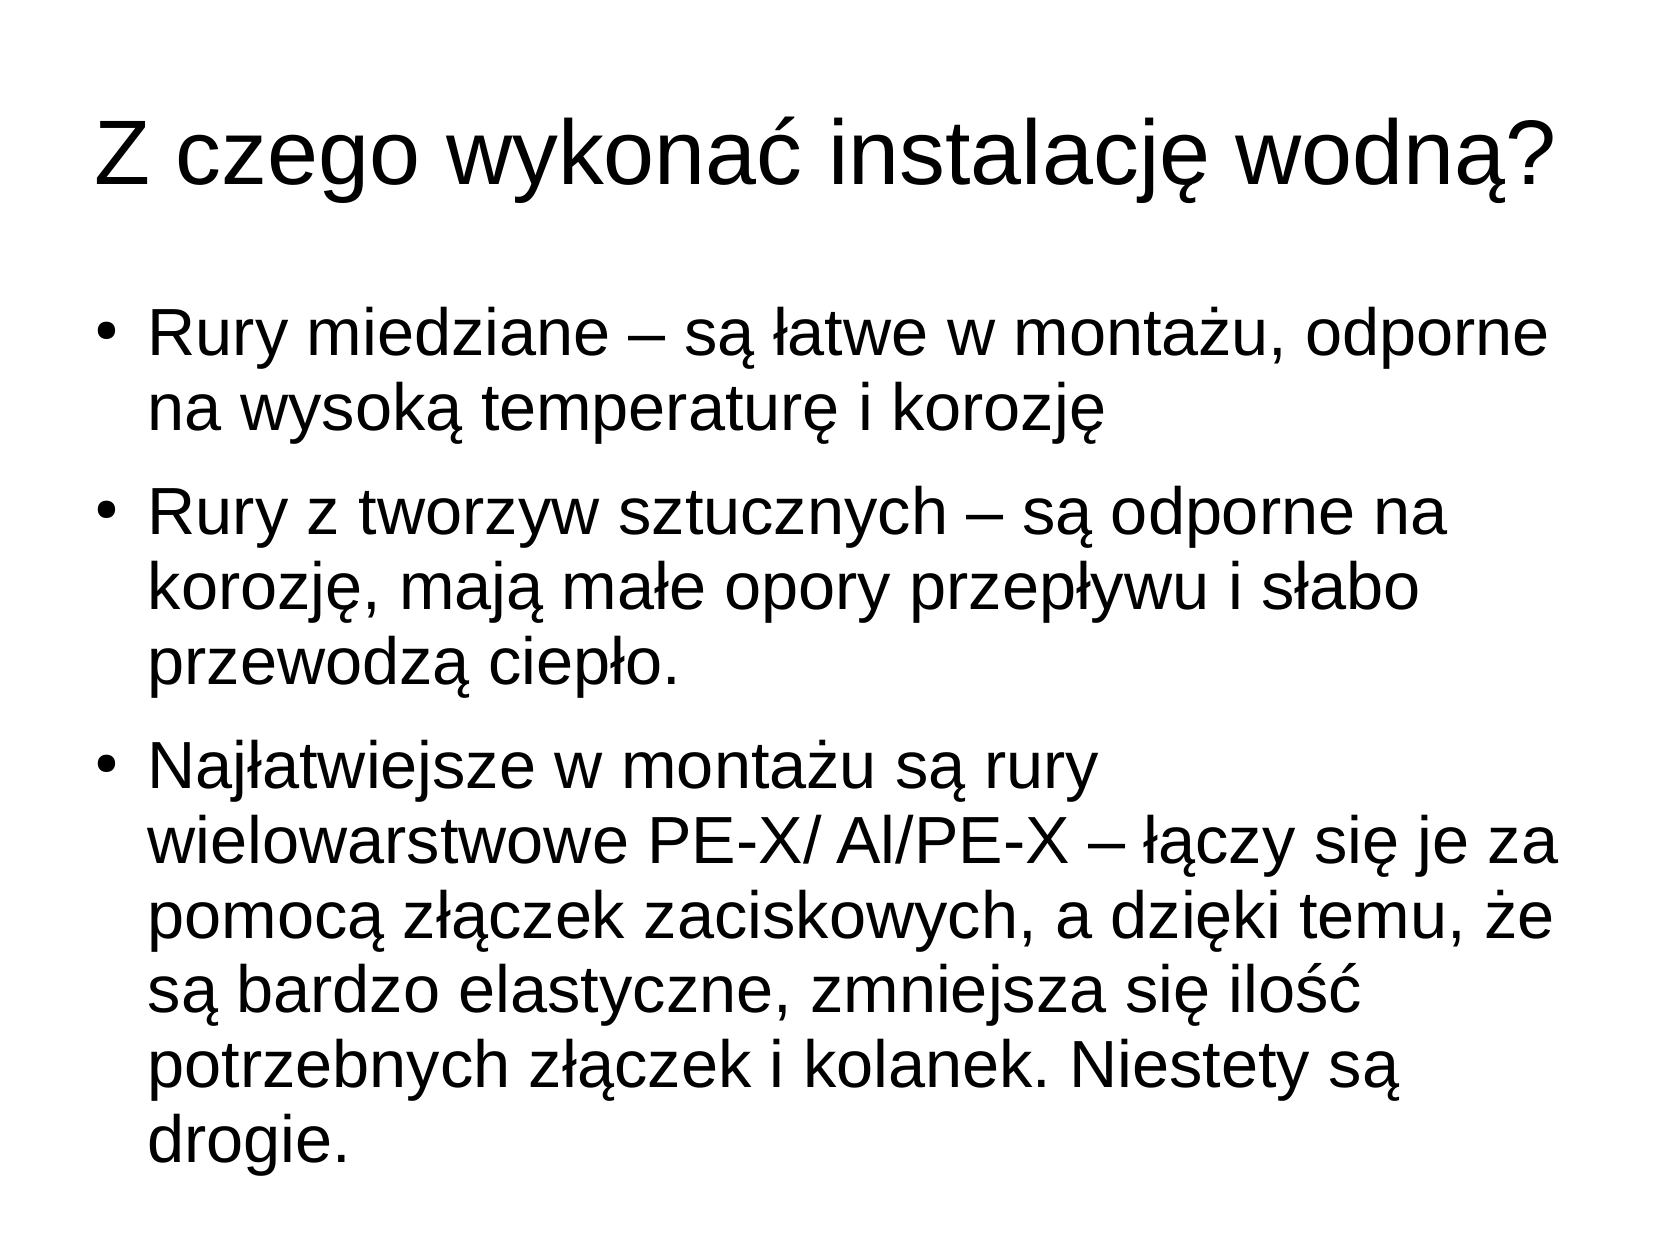

# Z czego wykonać instalację wodną?
Rury miedziane – są łatwe w montażu, odporne na wysoką temperaturę i korozję
Rury z tworzyw sztucznych – są odporne na korozję, mają małe opory przepływu i słabo przewodzą ciepło.
Najłatwiejsze w montażu są rury wielowarstwowe PE-X/ Al/PE-X – łączy się je za pomocą złączek zaciskowych, a dzięki temu, że są bardzo elastyczne, zmniejsza się ilość potrzebnych złączek i kolanek. Niestety są drogie.